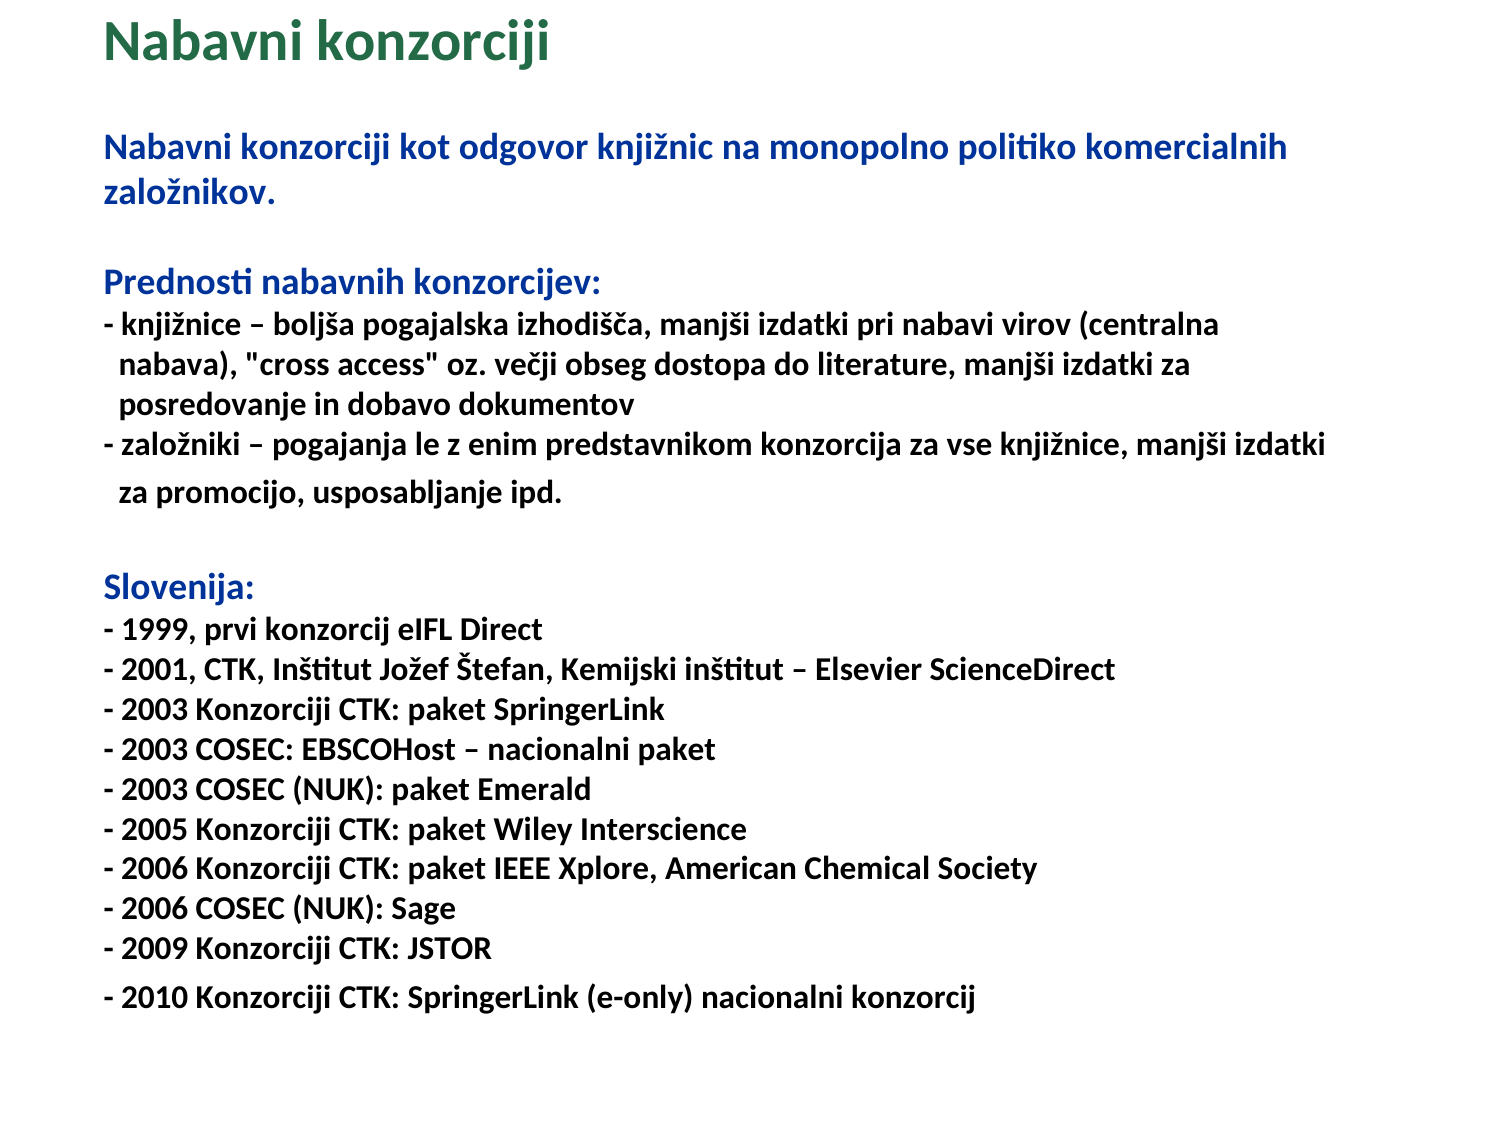

# Nabavni konzorciji Nabavni konzorciji kot odgovor knjižnic na monopolno politiko komercialnih založnikov. Prednosti nabavnih konzorcijev: - knjižnice – boljša pogajalska izhodišča, manjši izdatki pri nabavi virov (centralna nabava), "cross access" oz. večji obseg dostopa do literature, manjši izdatki za posredovanje in dobavo dokumentov - založniki – pogajanja le z enim predstavnikom konzorcija za vse knjižnice, manjši izdatki za promocijo, usposabljanje ipd. Slovenija: - 1999, prvi konzorcij eIFL Direct - 2001, CTK, Inštitut Jožef Štefan, Kemijski inštitut – Elsevier ScienceDirect - 2003 Konzorciji CTK: paket SpringerLink - 2003 COSEC: EBSCOHost – nacionalni paket - 2003 COSEC (NUK): paket Emerald - 2005 Konzorciji CTK: paket Wiley Interscience - 2006 Konzorciji CTK: paket IEEE Xplore, American Chemical Society - 2006 COSEC (NUK): Sage - 2009 Konzorciji CTK: JSTOR - 2010 Konzorciji CTK: SpringerLink (e-only) nacionalni konzorcij